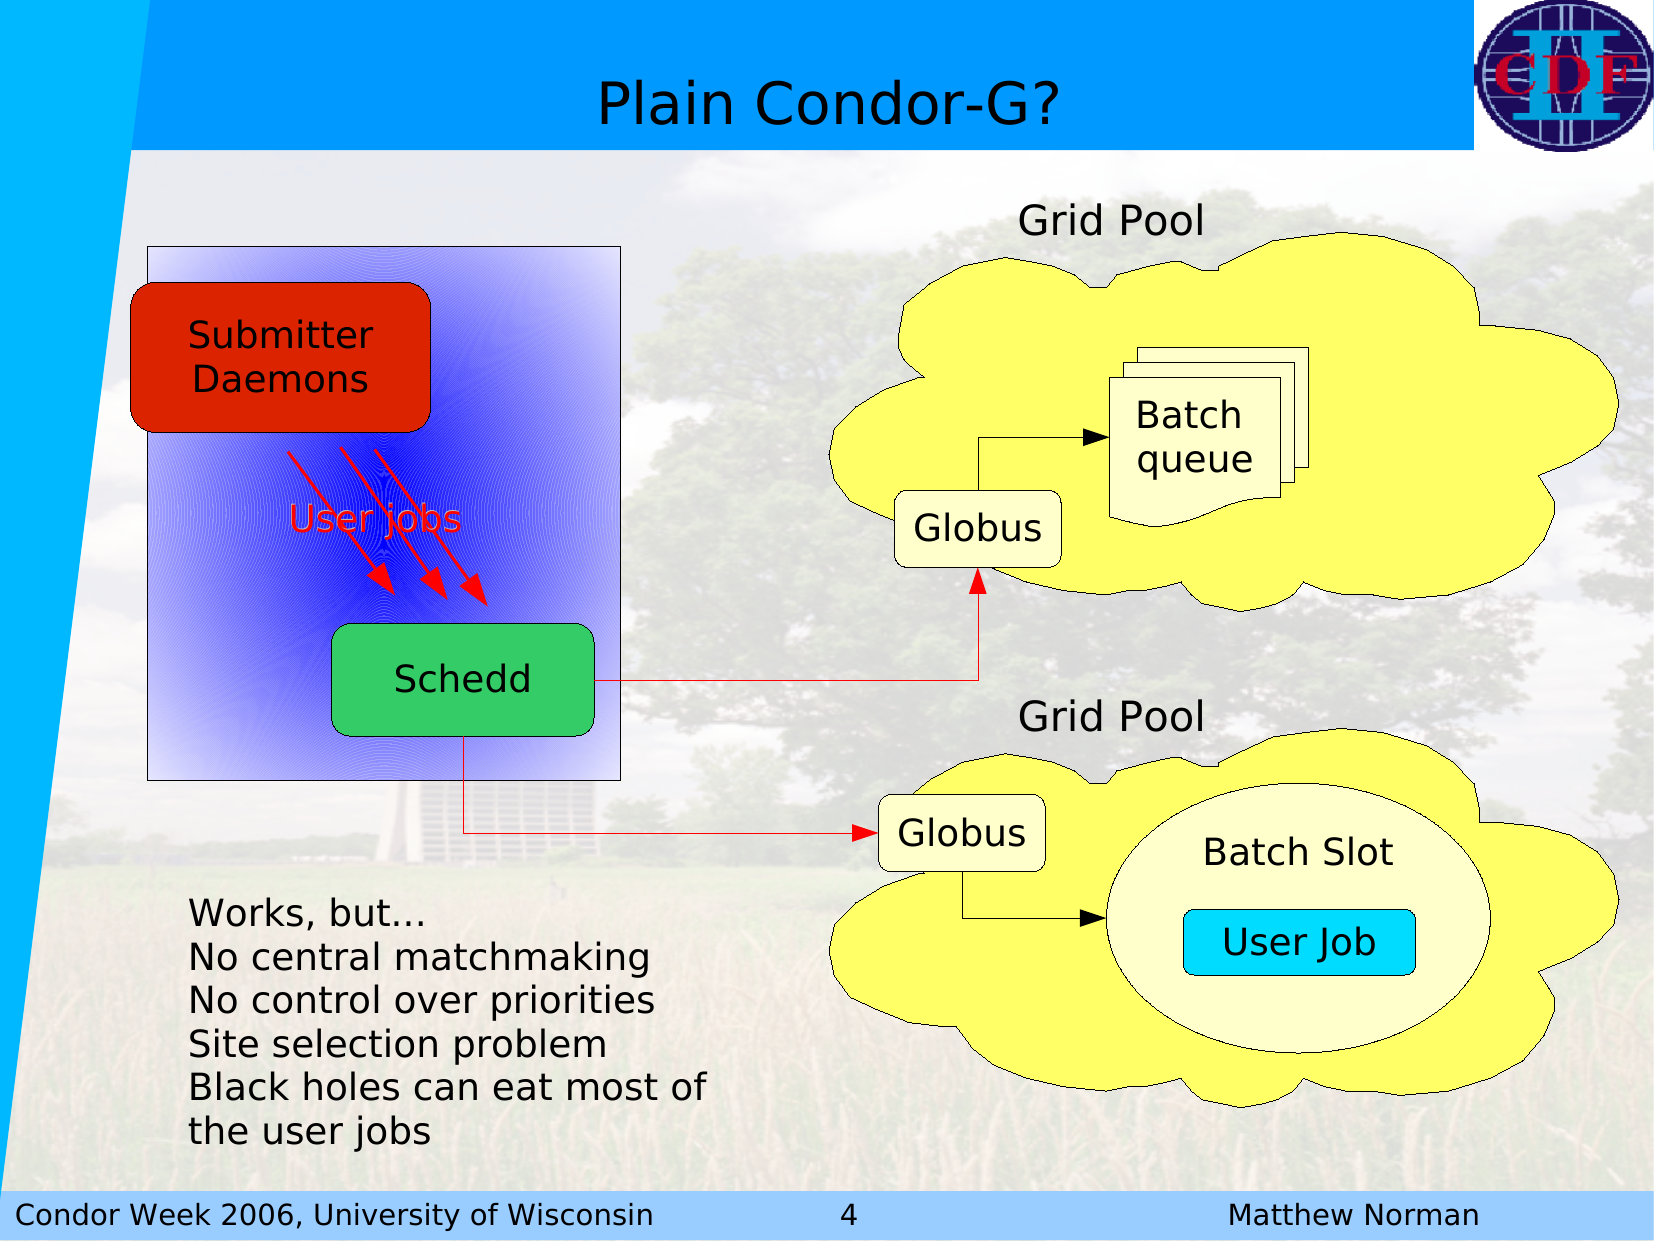

Plain Condor-G?
Grid Pool
Submitter
Daemons
Batch
queue
Globus
User jobs
Schedd
Grid Pool
Batch Slot
Globus
Works, but...
No central matchmaking
No control over priorities
Site selection problem
Black holes can eat most of the user jobs
User Job